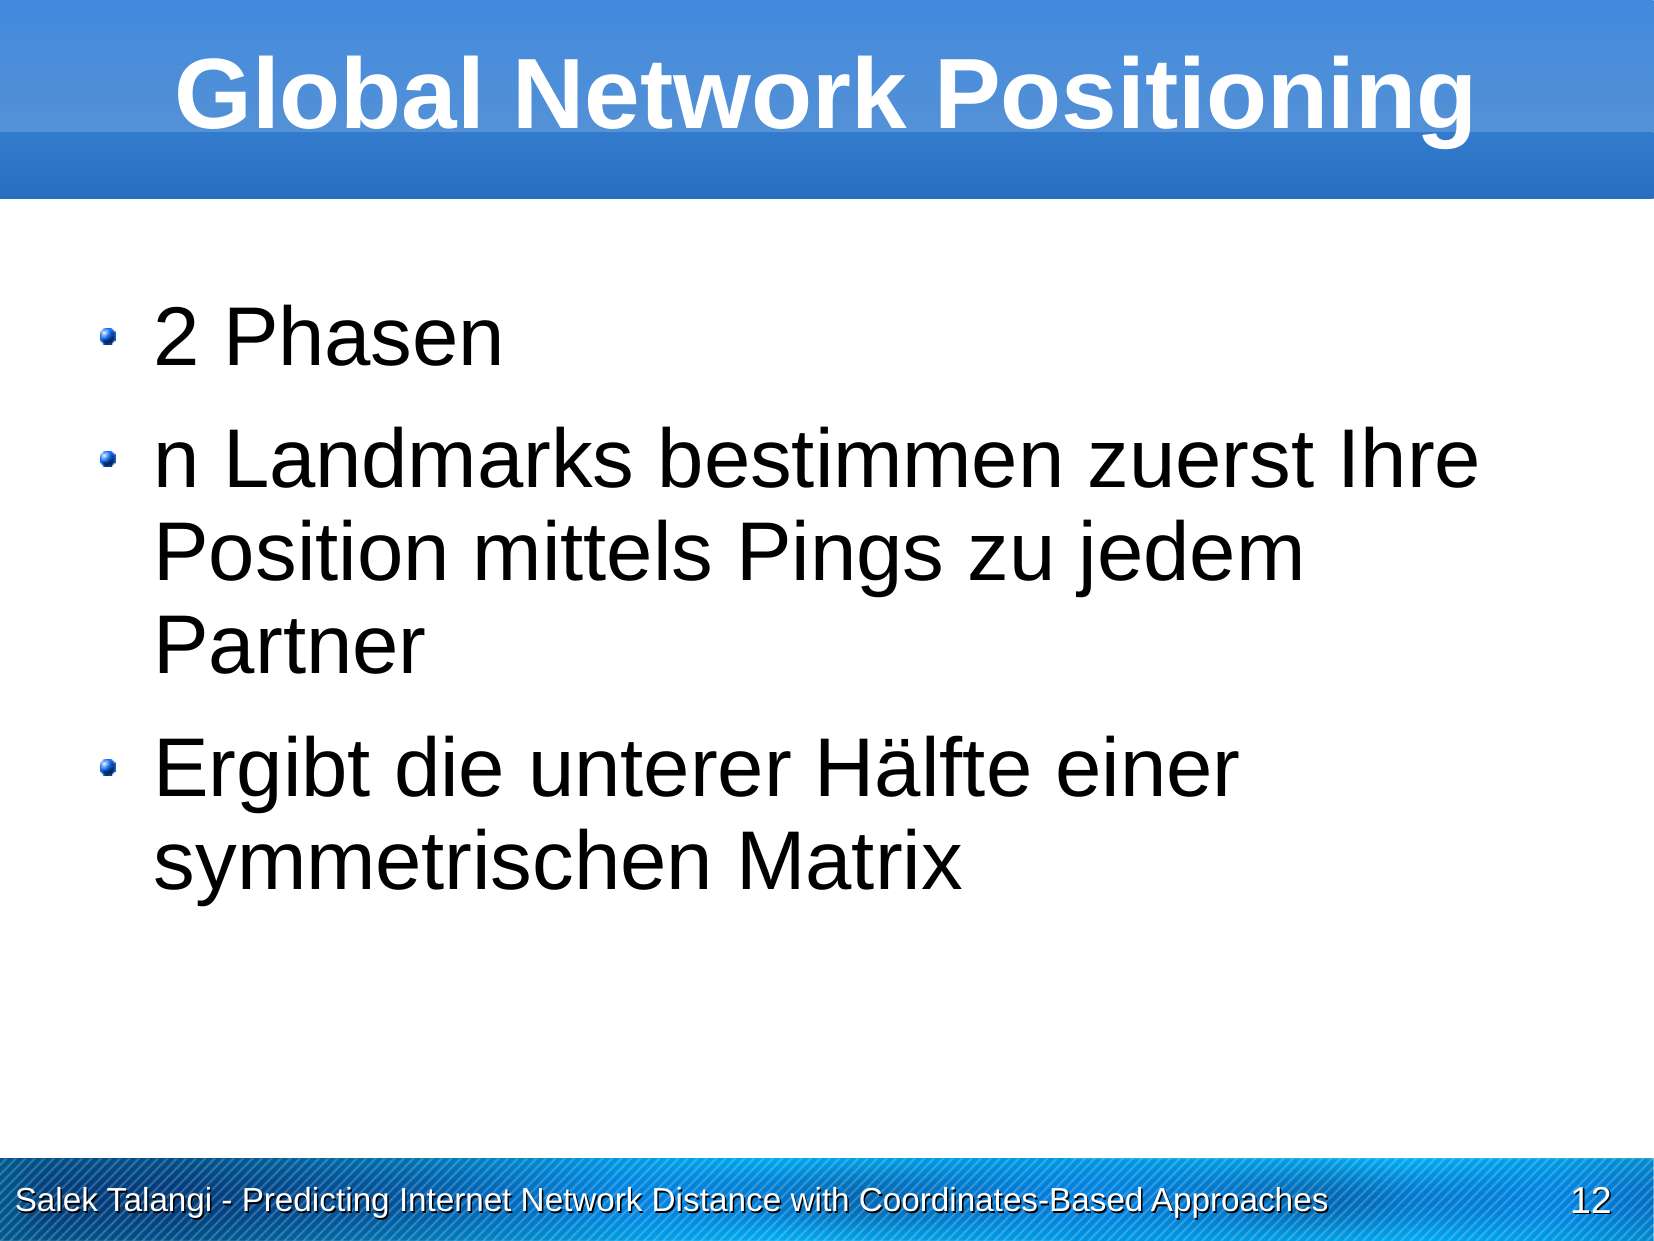

# Global Network Positioning
2 Phasen
n Landmarks bestimmen zuerst Ihre Position mittels Pings zu jedem Partner
Ergibt die unterer Hälfte einer symmetrischen Matrix